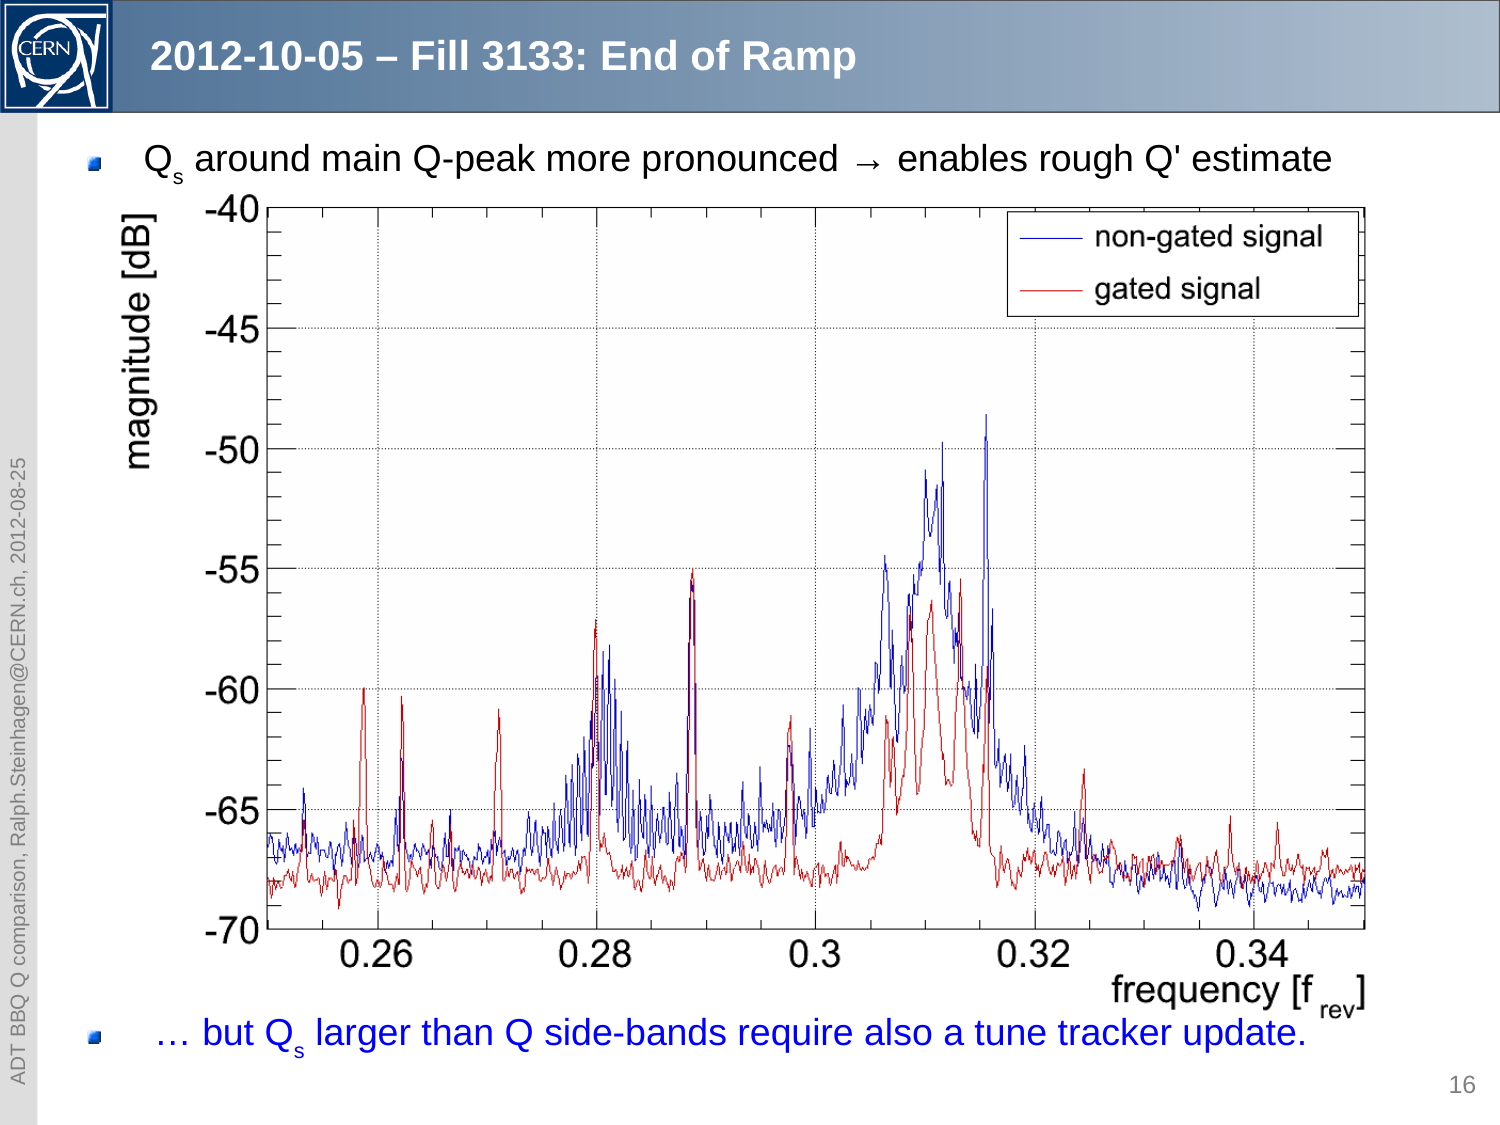

# 2012-10-05 – Fill 3133: End of Ramp
Qs around main Q-peak more pronounced → enables rough Q' estimate
 … but Qs larger than Q side-bands require also a tune tracker update.